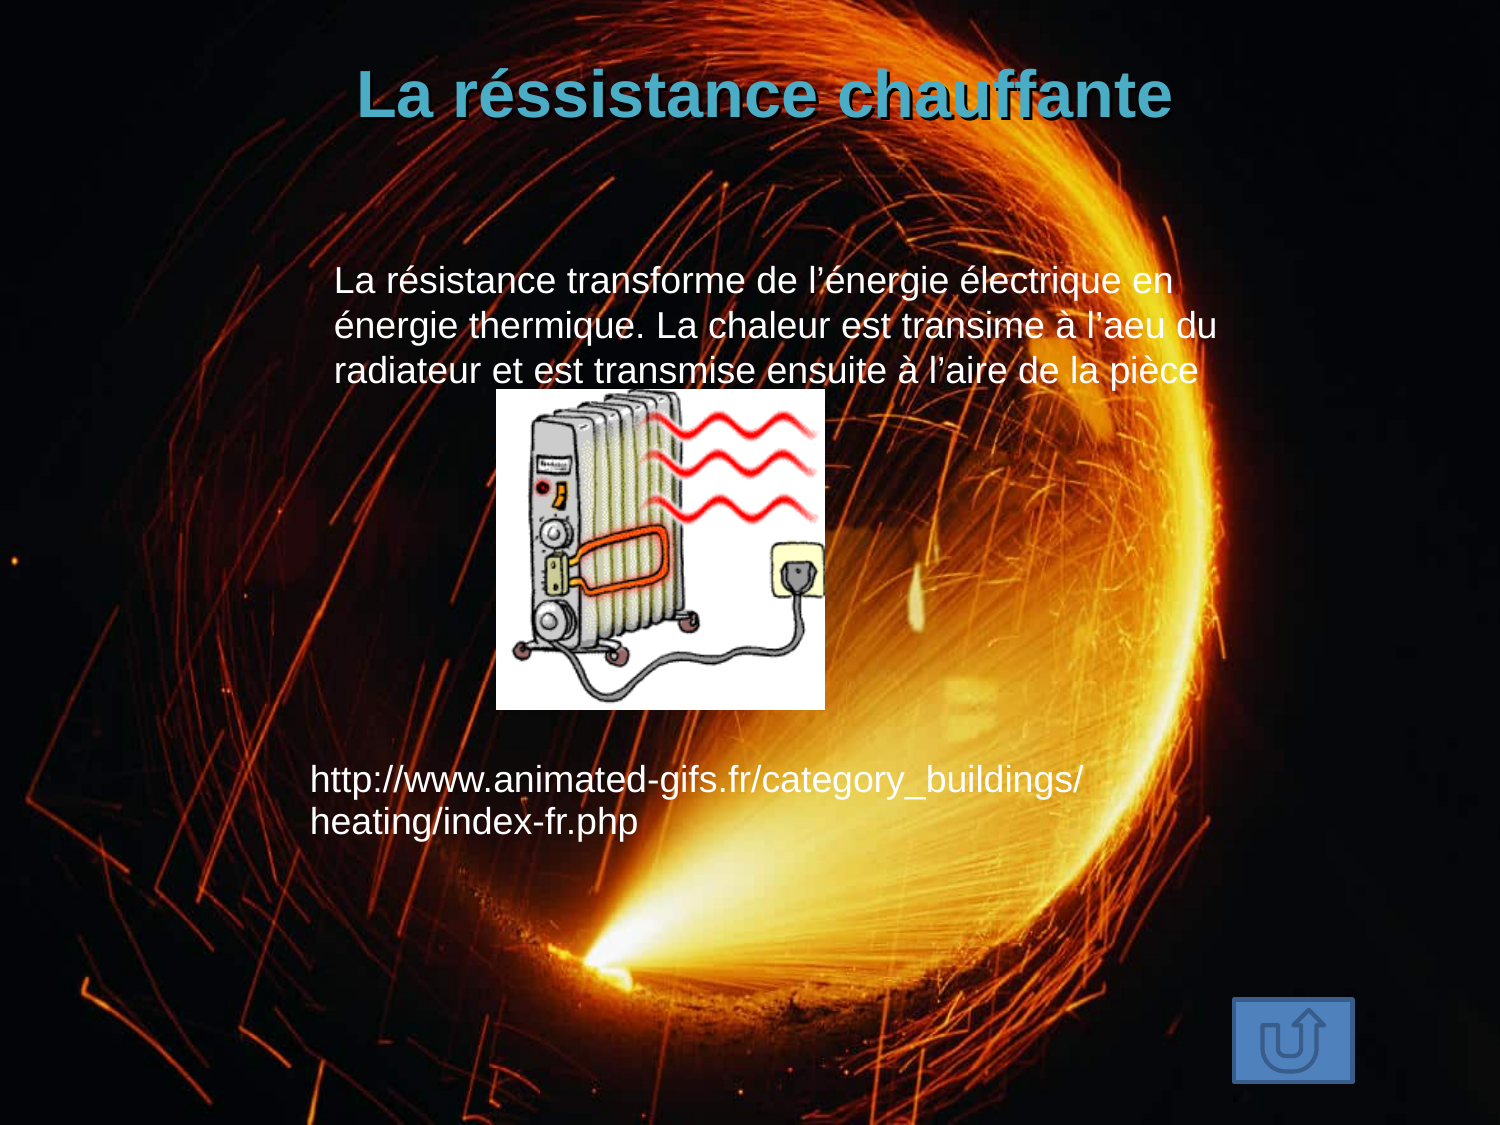

La réssistance chauffante
La résistance transforme de l’énergie électrique en énergie thermique. La chaleur est transime à l’aeu du radiateur et est transmise ensuite à l’aire de la pièce
http://www.animated-gifs.fr/category_buildings/heating/index-fr.php